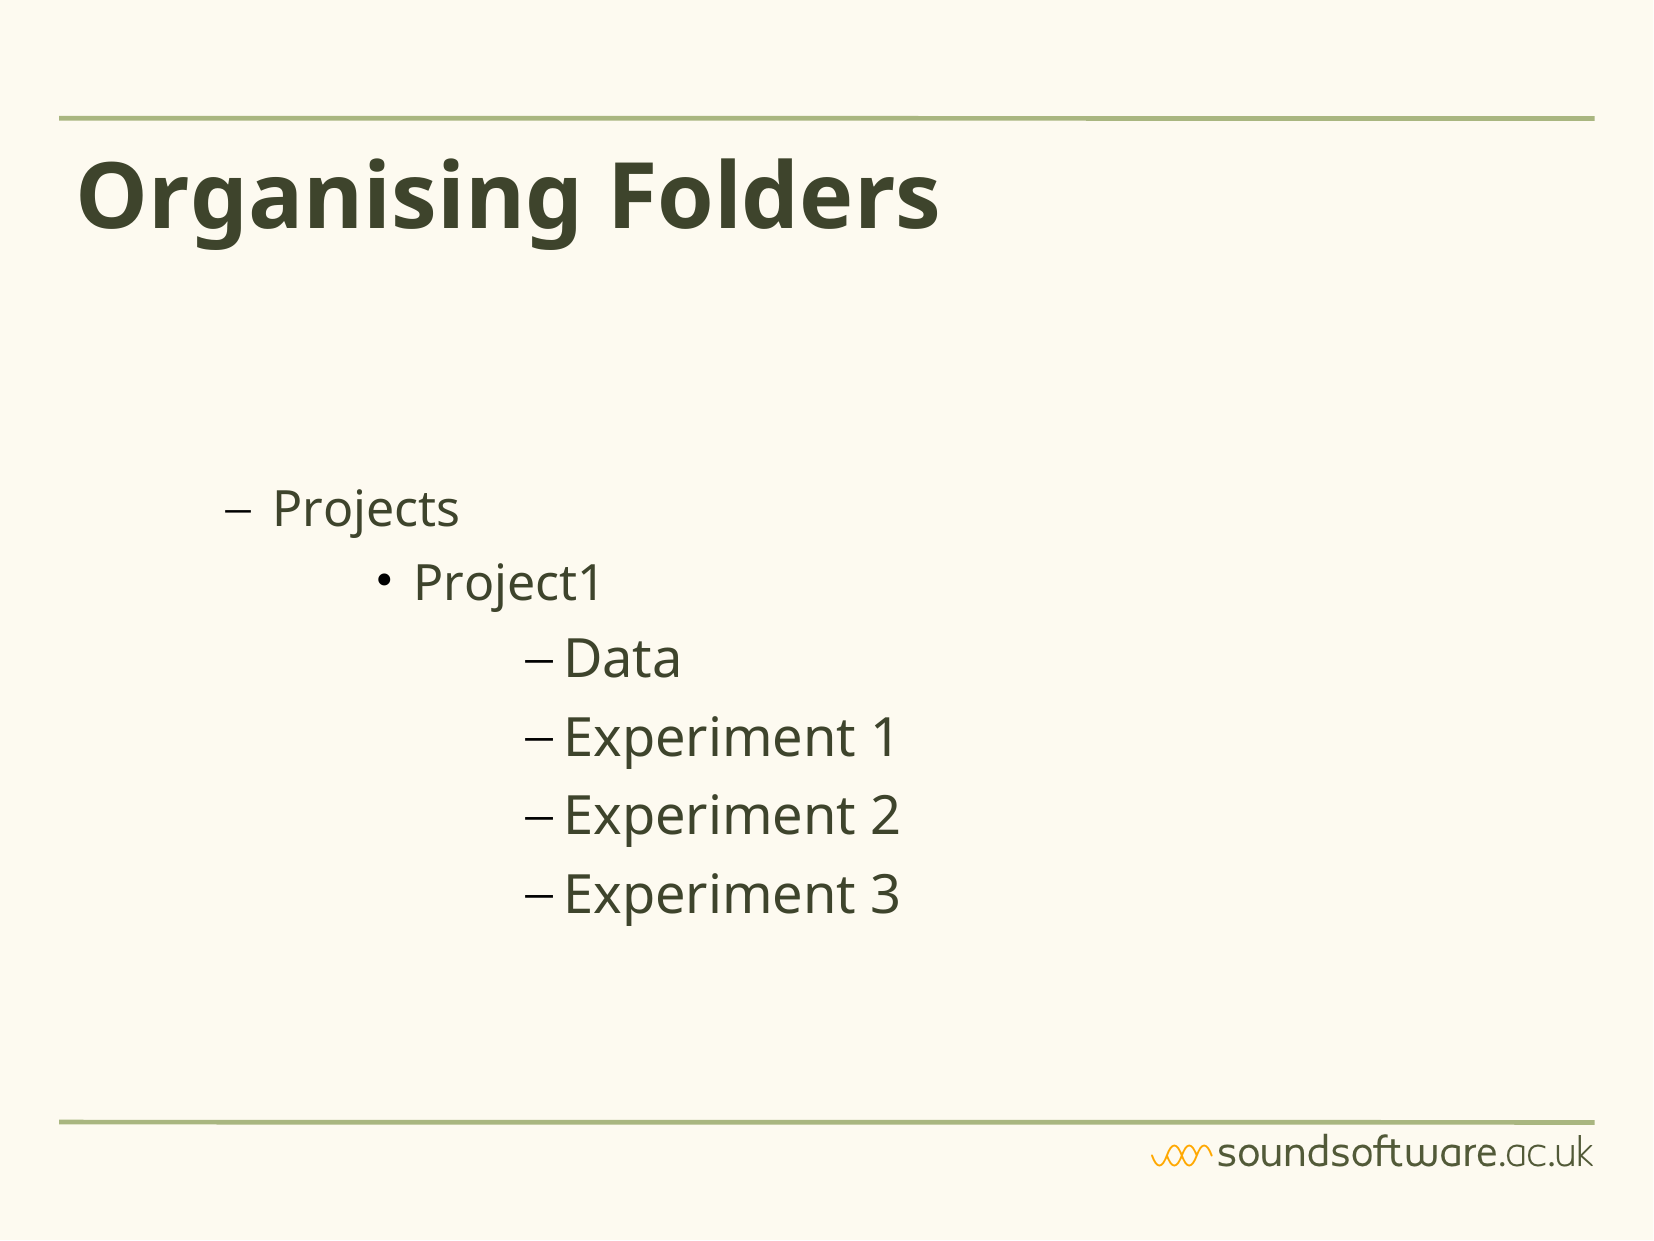

# Organising Folders
Projects
Project1
Data
Experiment 1
Experiment 2
Experiment 3